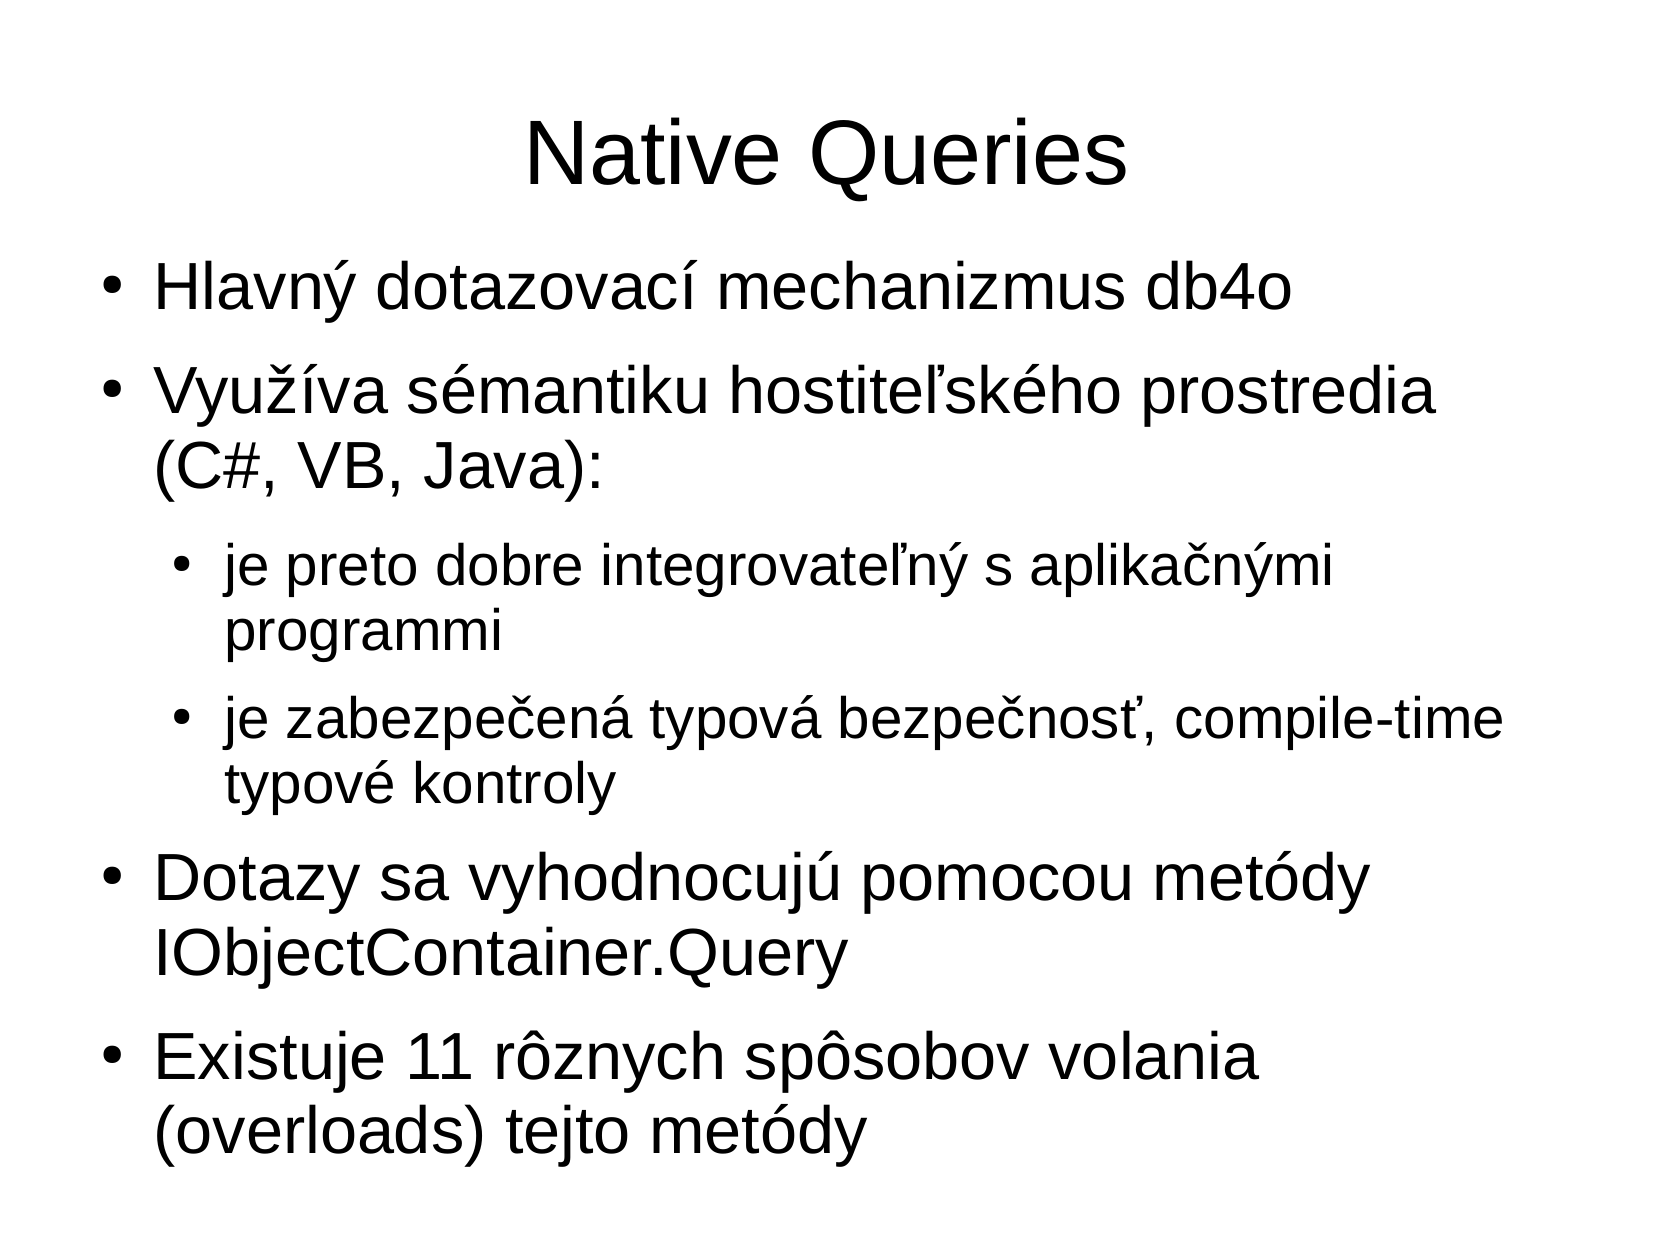

# Native Queries
Hlavný dotazovací mechanizmus db4o
Využíva sémantiku hostiteľského prostredia (C#, VB, Java):
je preto dobre integrovateľný s aplikačnými programmi
je zabezpečená typová bezpečnosť, compile-time typové kontroly
Dotazy sa vyhodnocujú pomocou metódy IObjectContainer.Query
Existuje 11 rôznych spôsobov volania (overloads) tejto metódy